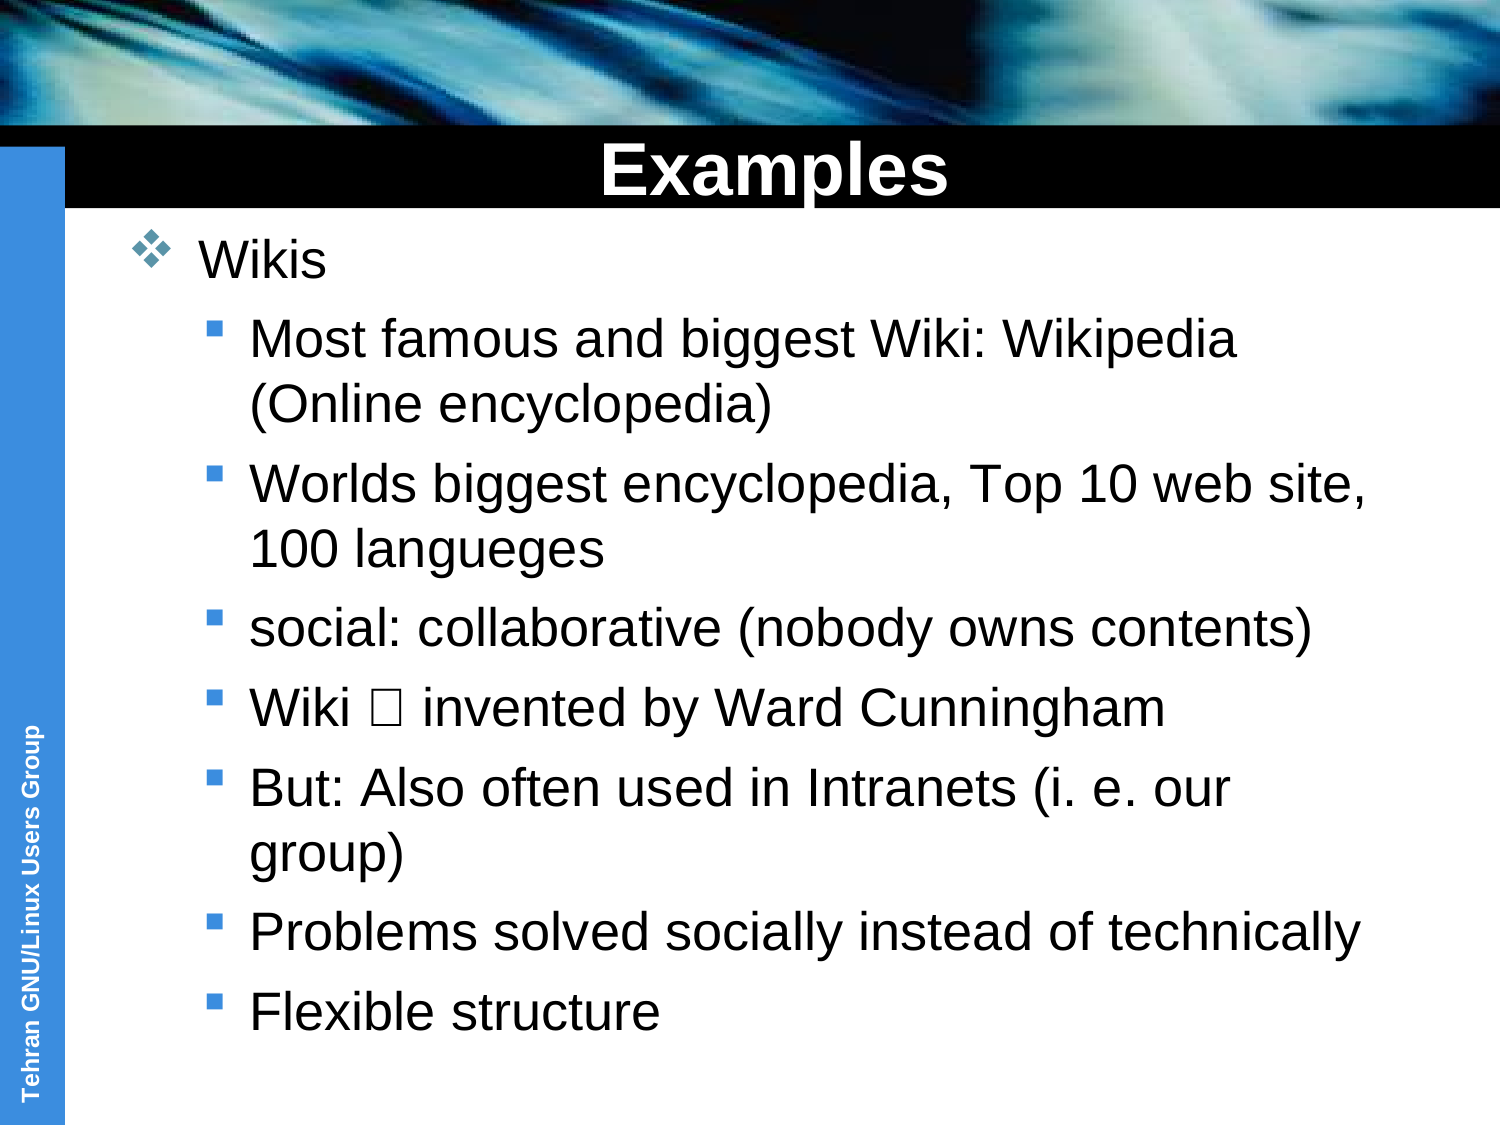

# Examples
 Wikis
Most famous and biggest Wiki: Wikipedia (Online encyclopedia)
Worlds biggest encyclopedia, Top 10 web site, 100 langueges
social: collaborative (nobody owns contents)‏
Wiki  invented by Ward Cunningham
But: Also often used in Intranets (i. e. our group)
Problems solved socially instead of technically
Flexible structure